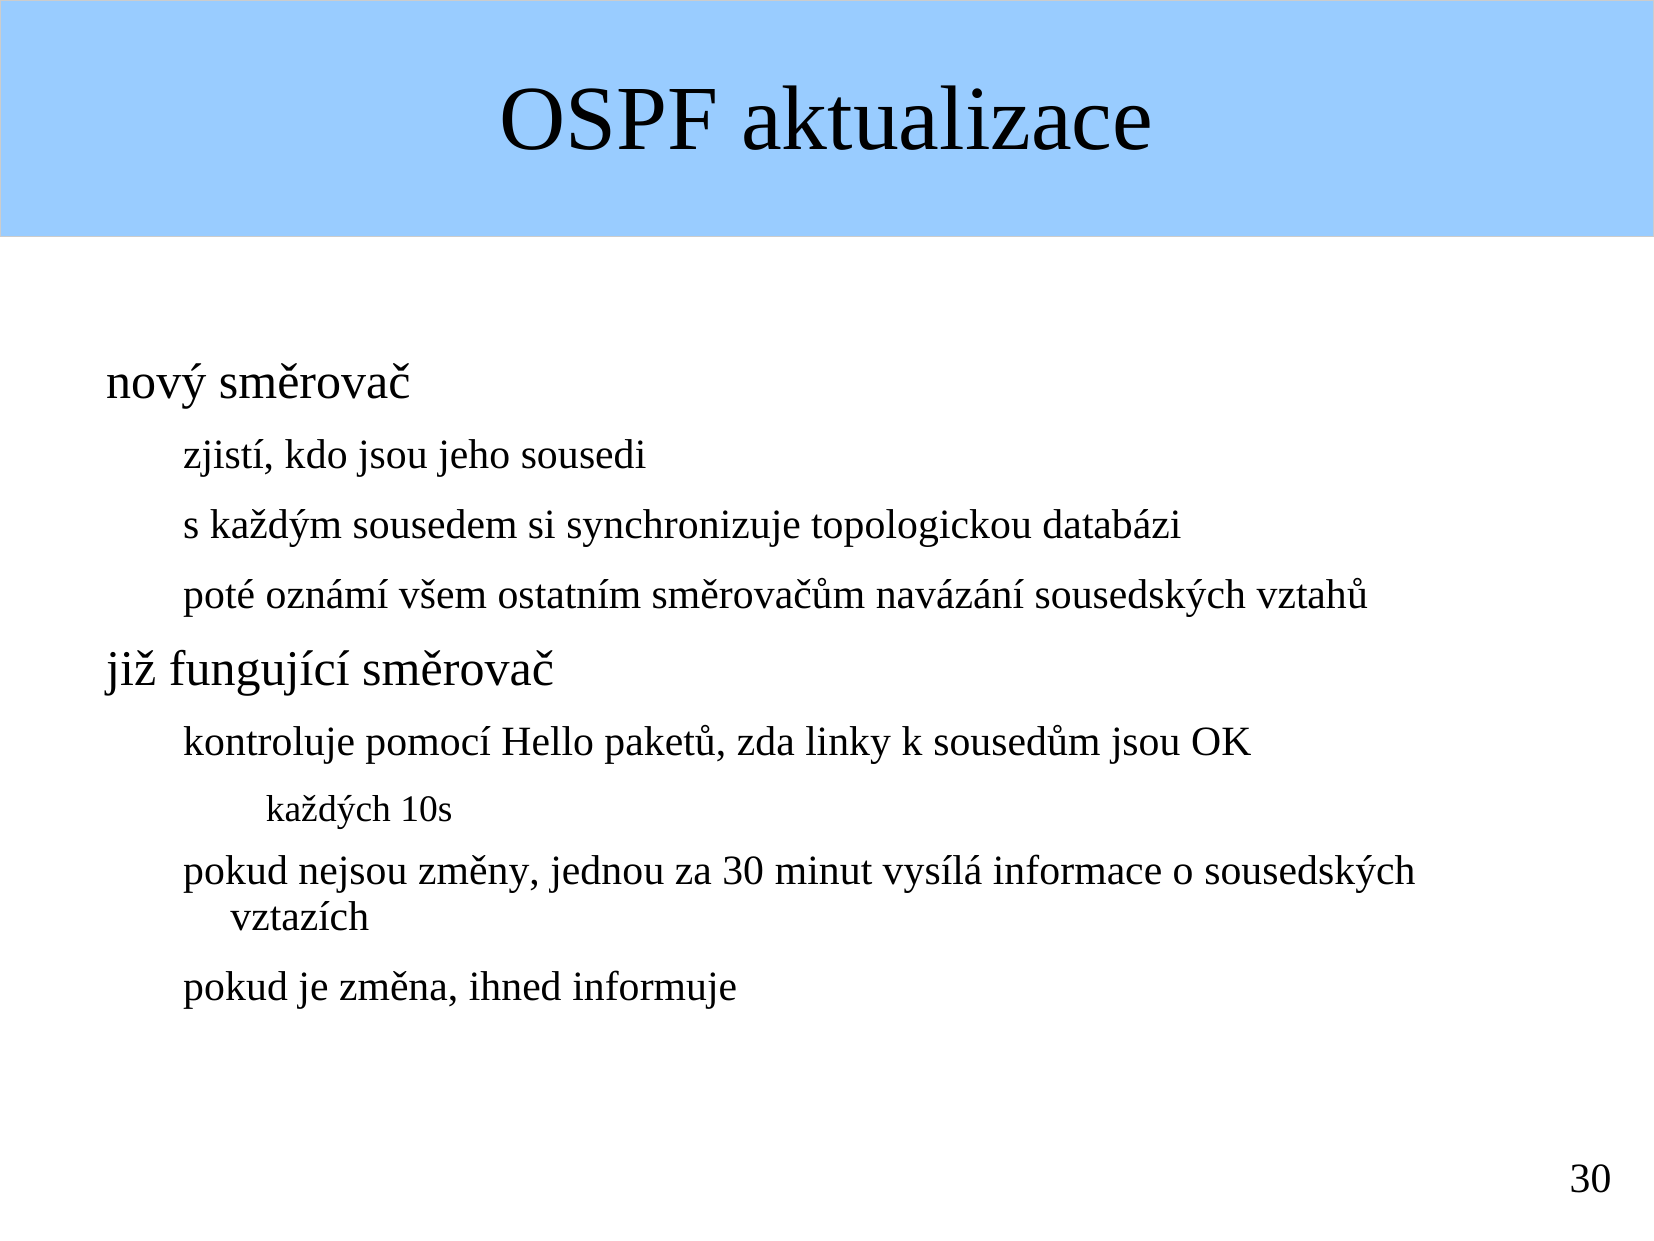

# OSPF aktualizace
nový směrovač
zjistí, kdo jsou jeho sousedi
s každým sousedem si synchronizuje topologickou databázi
poté oznámí všem ostatním směrovačům navázání sousedských vztahů
již fungující směrovač
kontroluje pomocí Hello paketů, zda linky k sousedům jsou OK
každých 10s
pokud nejsou změny, jednou za 30 minut vysílá informace o sousedských vztazích
pokud je změna, ihned informuje